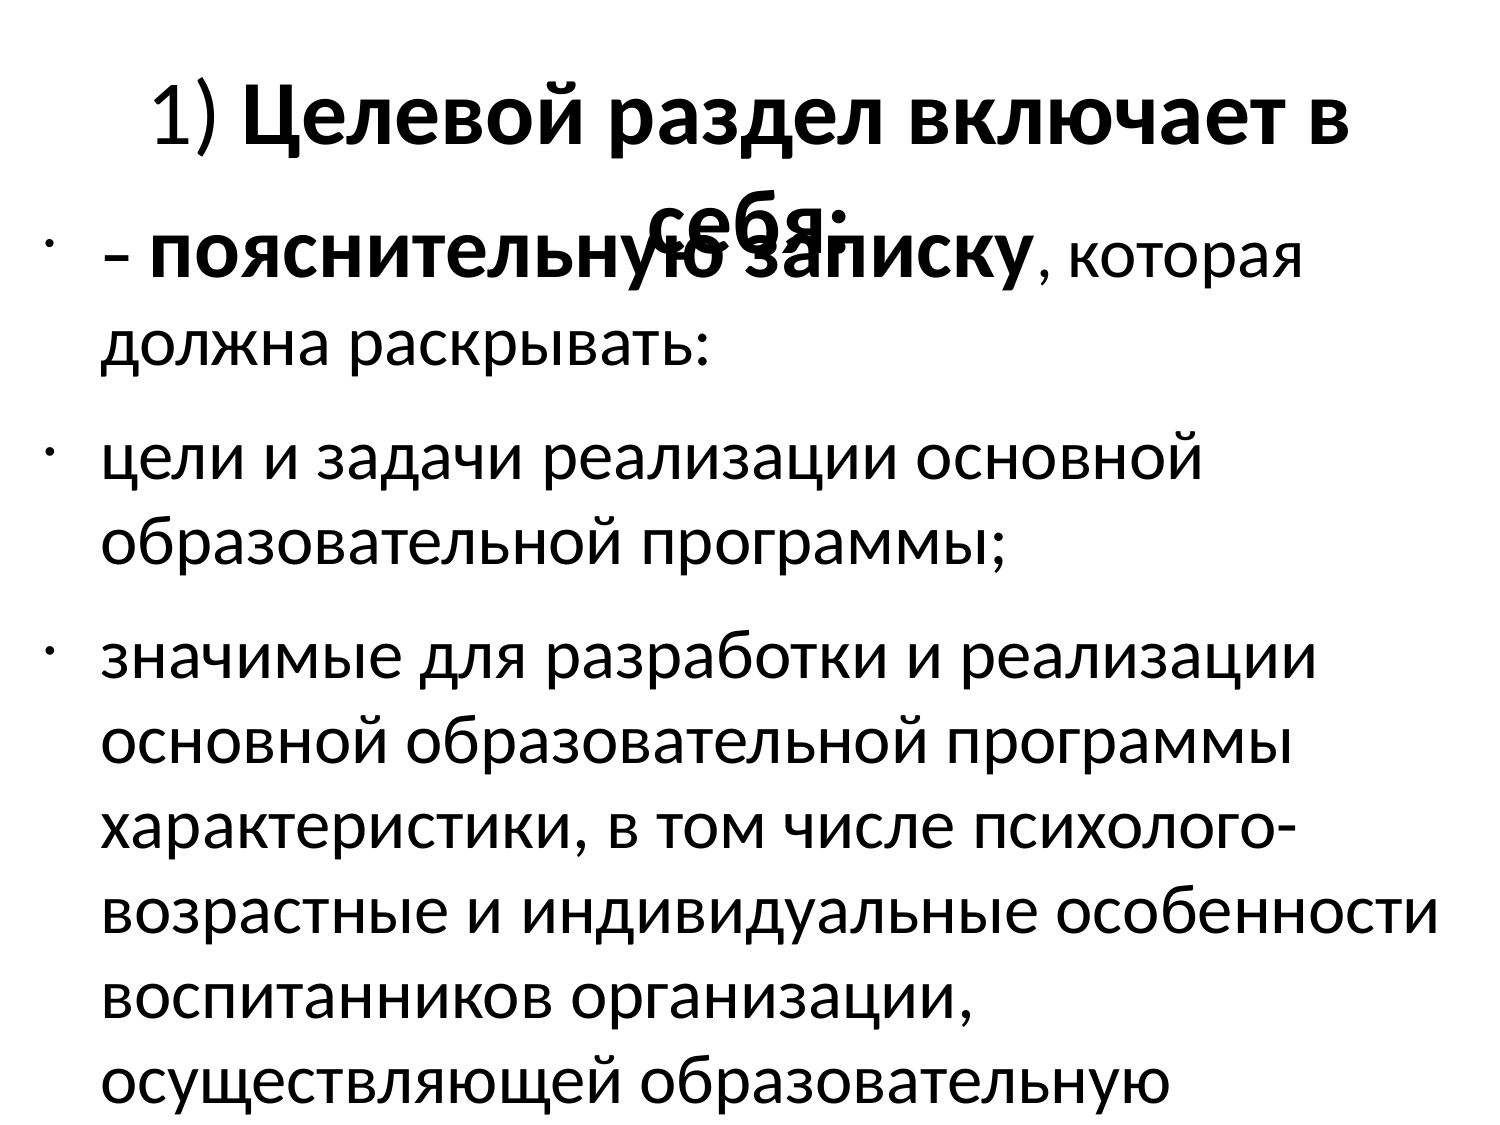

# 1) Целевой раздел включает в себя:
– пояснительную записку, которая должна раскрывать:
цели и задачи реализации основной образовательной программы;
значимые для разработки и реализации основной образовательной программы характеристики, в том числе психолого-возрастные и индивидуальные особенности воспитанников организации, осуществляющей образовательную деятельность, их образовательные потребности, приоритетные направления деятельности, специфику условий (региональных, национальных, этнокультурных и др.) осуществления образовательного процесса и др.;
принципы и подходы к формированию основной образовательной программы.
– целевые ориентиры.